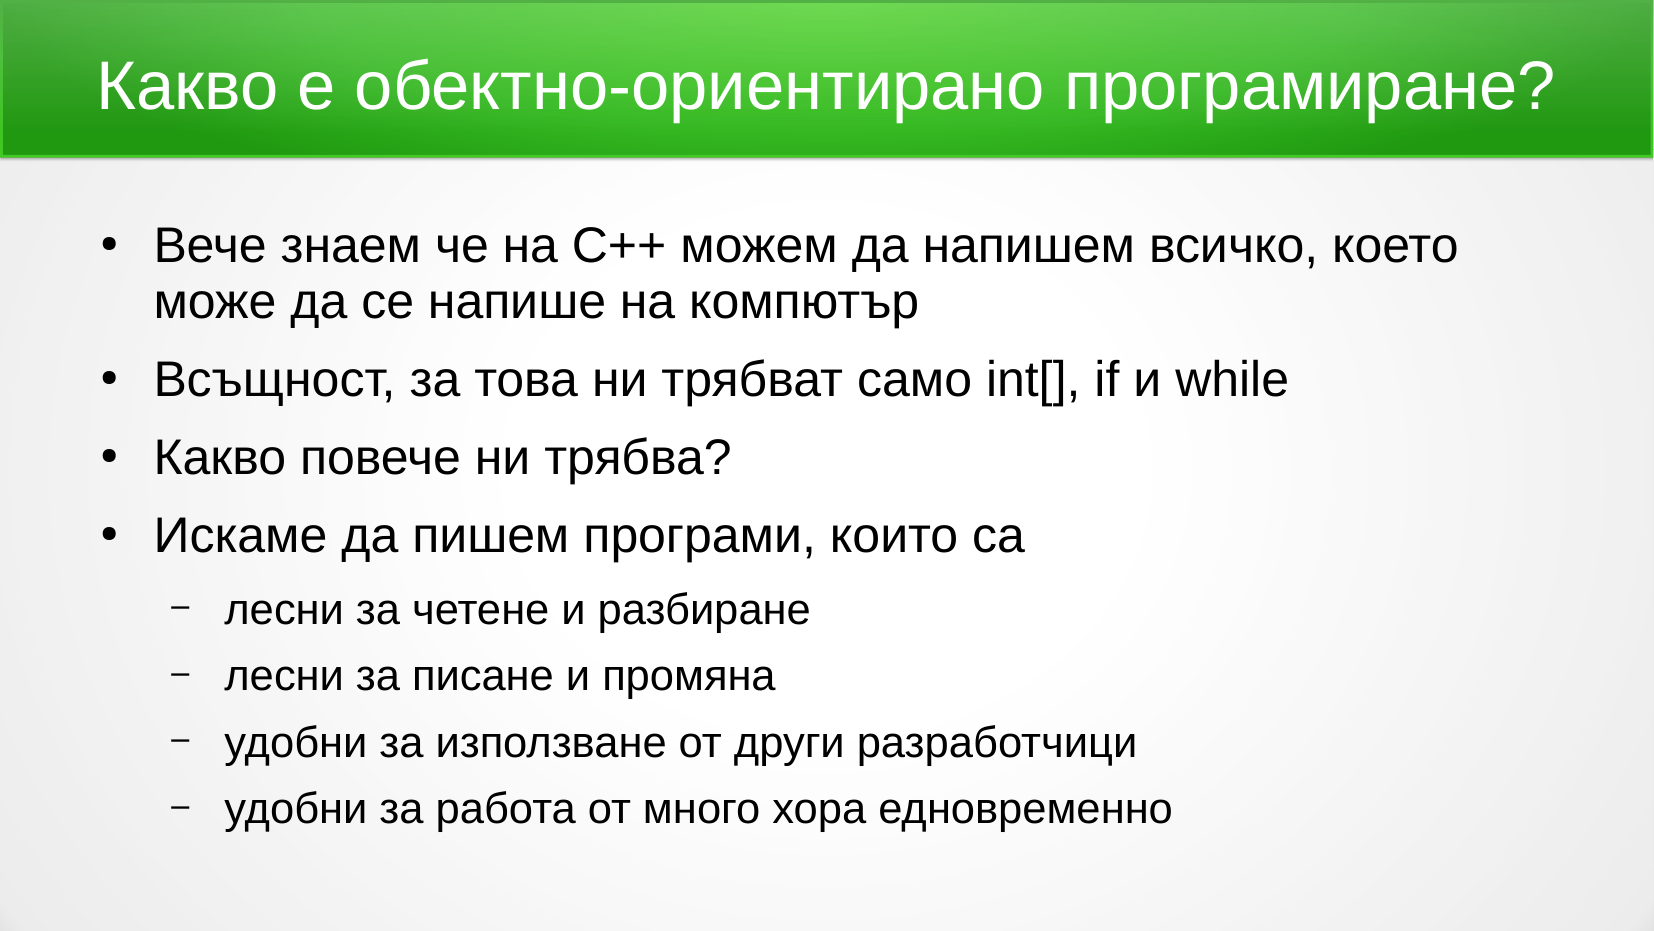

# Какво е обектно-ориентирано програмиране?
Вече знаем че на C++ можем да напишем всичко, което може да се напише на компютър
Всъщност, за това ни трябват само int[], if и while
Какво повече ни трябва?
Искаме да пишем програми, които са
лесни за четене и разбиране
лесни за писане и промяна
удобни за използване от други разработчици
удобни за работа от много хора едновременно